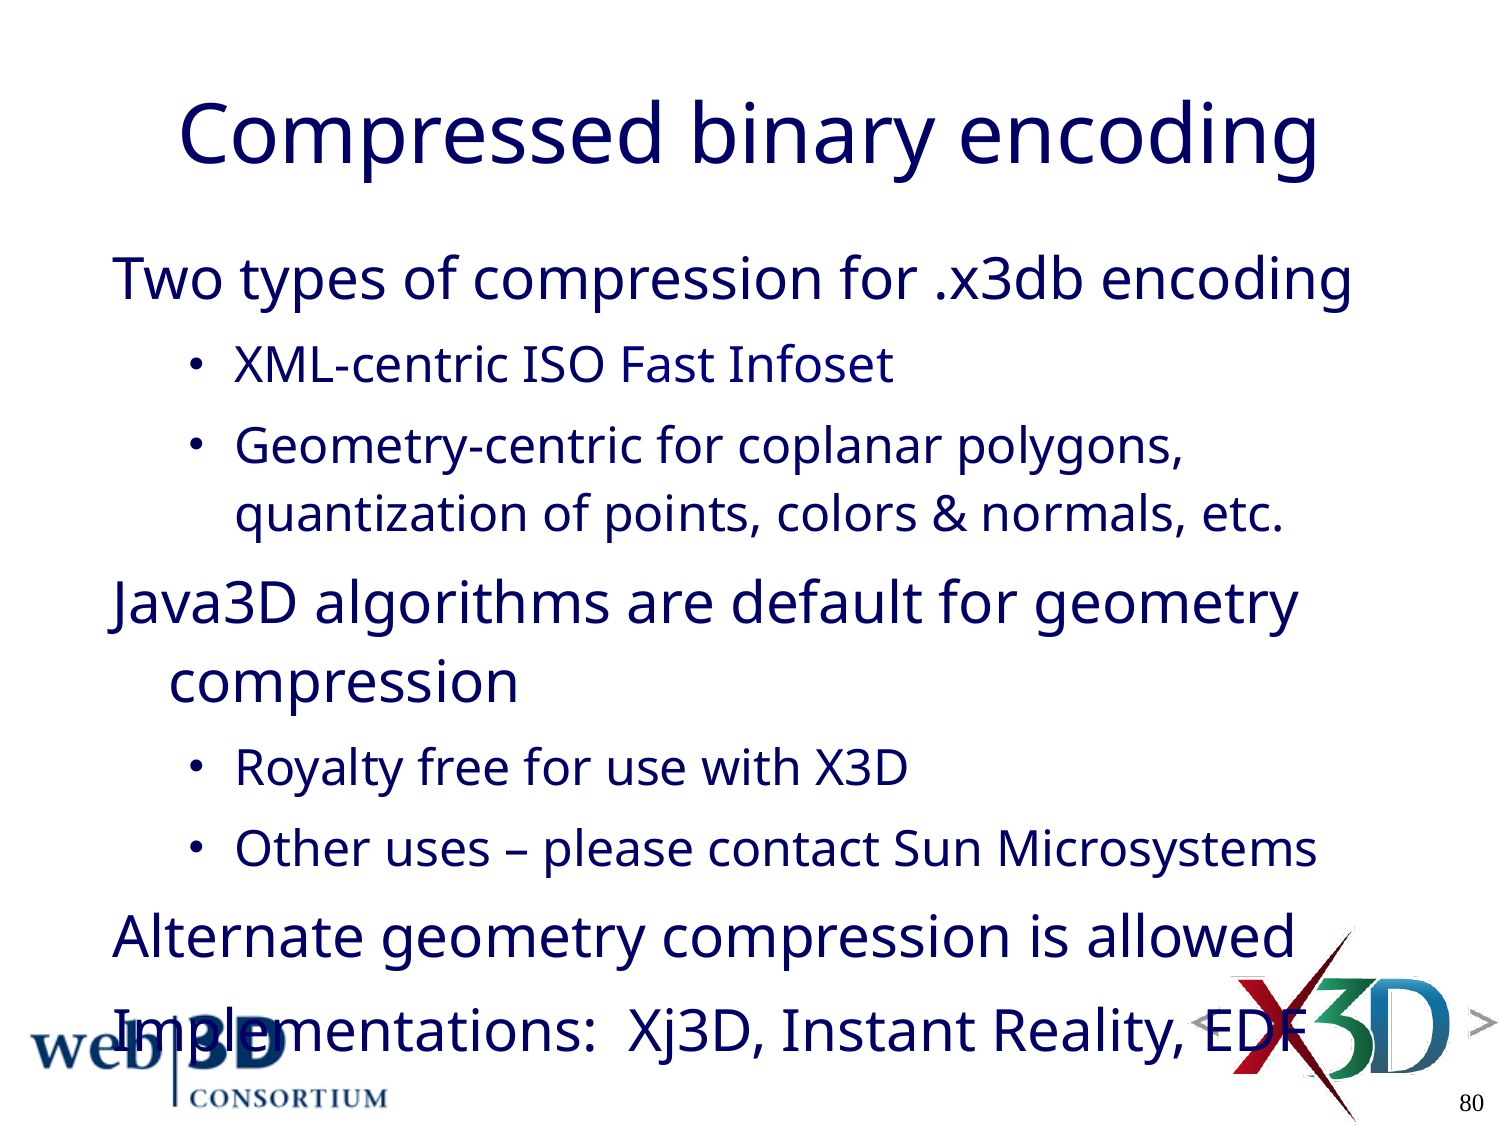

# Compressed binary encoding
Two types of compression for .x3db encoding
XML-centric ISO Fast Infoset
Geometry-centric for coplanar polygons, quantization of points, colors & normals, etc.
Java3D algorithms are default for geometry compression
Royalty free for use with X3D
Other uses – please contact Sun Microsystems
Alternate geometry compression is allowed
Implementations: Xj3D, Instant Reality, EDF